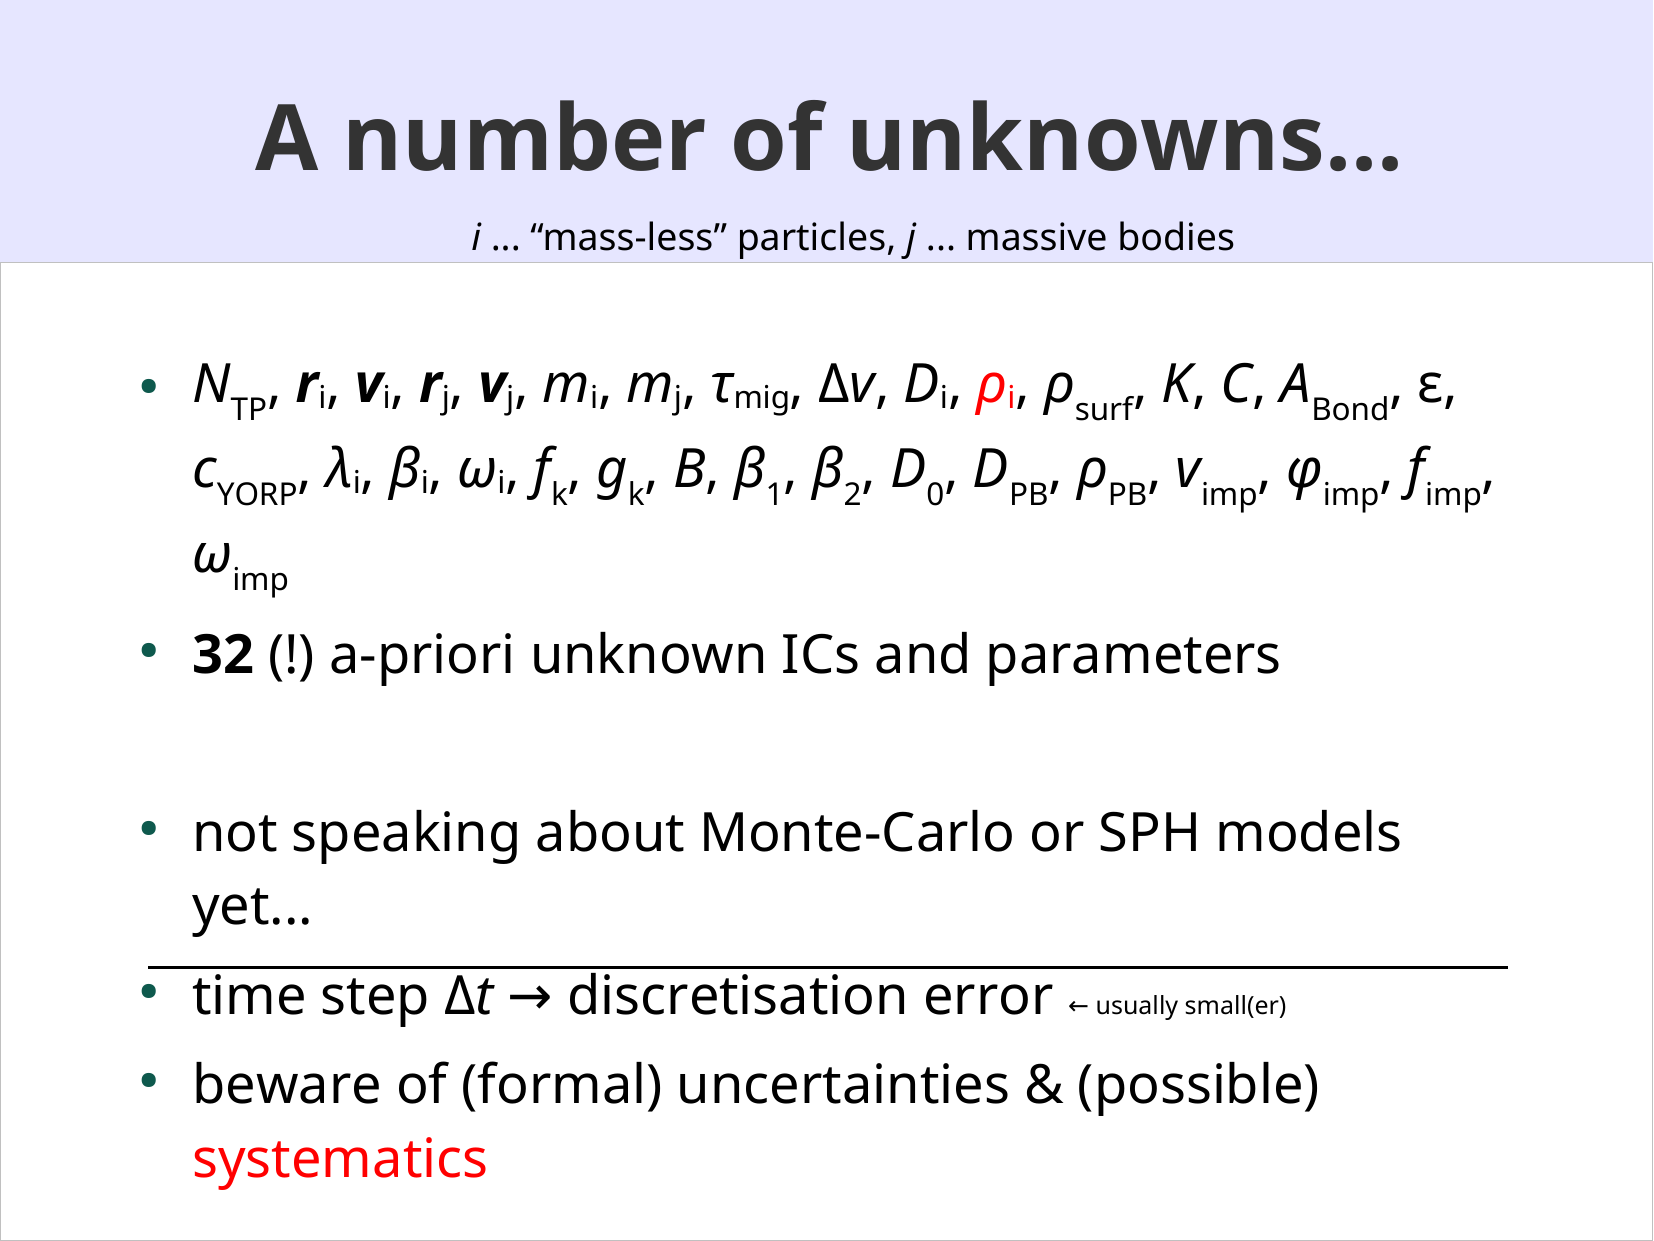

# A number of unknowns...
i ... “mass-less” particles, j ... massive bodies
NTP, ri, vi, rj, vj, mi, mj, τmig, Δv, Di, ρi, ρsurf, K, C, ABond, ε, cYORP, λi, βi, ωi, fk, gk, B, β1, β2, D0, DPB, ρPB, vimp, φimp, fimp, ωimp
32 (!) a-priori unknown ICs and parameters
not speaking about Monte-Carlo or SPH models yet...
time step Δt → discretisation error ← usually small(er)
beware of (formal) uncertainties & (possible) systematics
a similar N-body model for multiple stars, e.g. V505 Sgr (Brož et al. 2010), ξ Tau (Nemravová et al. in prep.) with χ2 and simplex to fit minima timings (TTV), radial velocities RV & speckle-interferometry